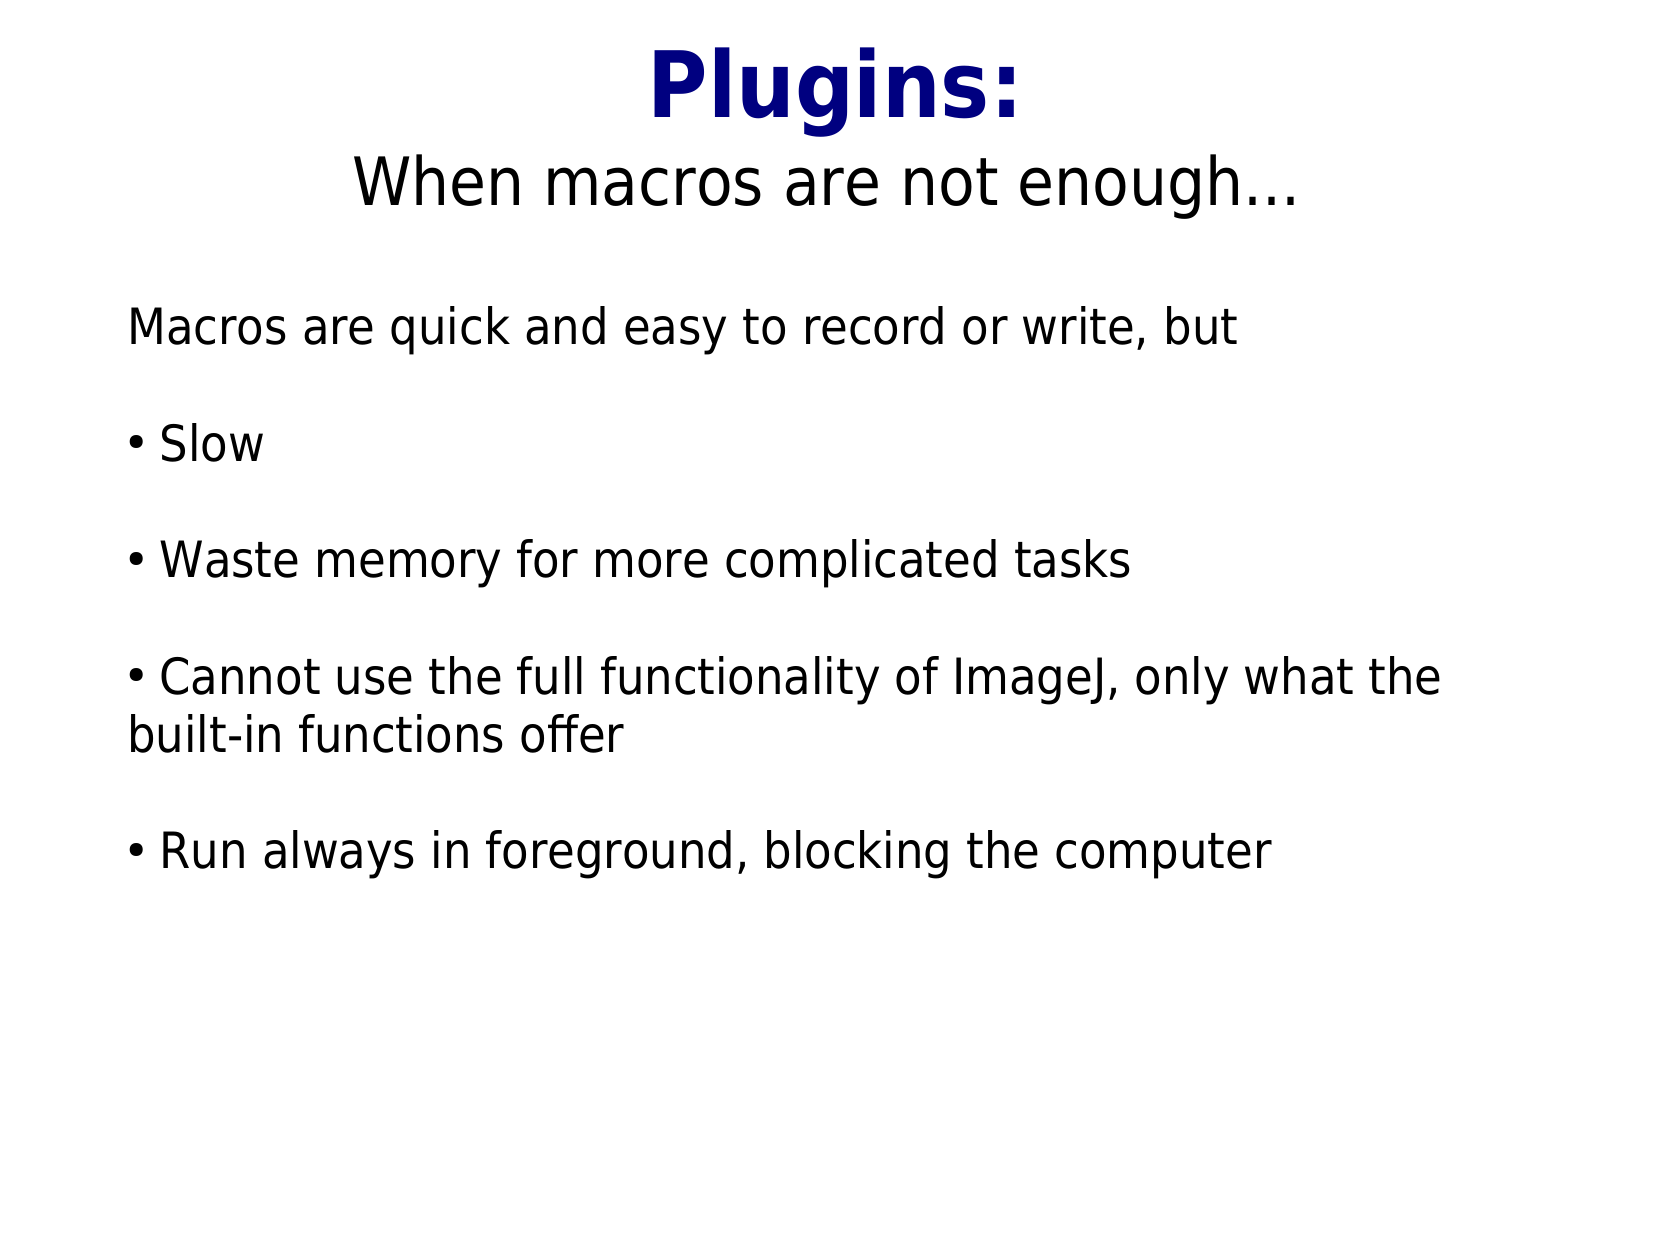

Plugins:
# When macros are not enough...
Macros are quick and easy to record or write, but
 Slow
 Waste memory for more complicated tasks
 Cannot use the full functionality of ImageJ, only what the built-in functions offer
 Run always in foreground, blocking the computer